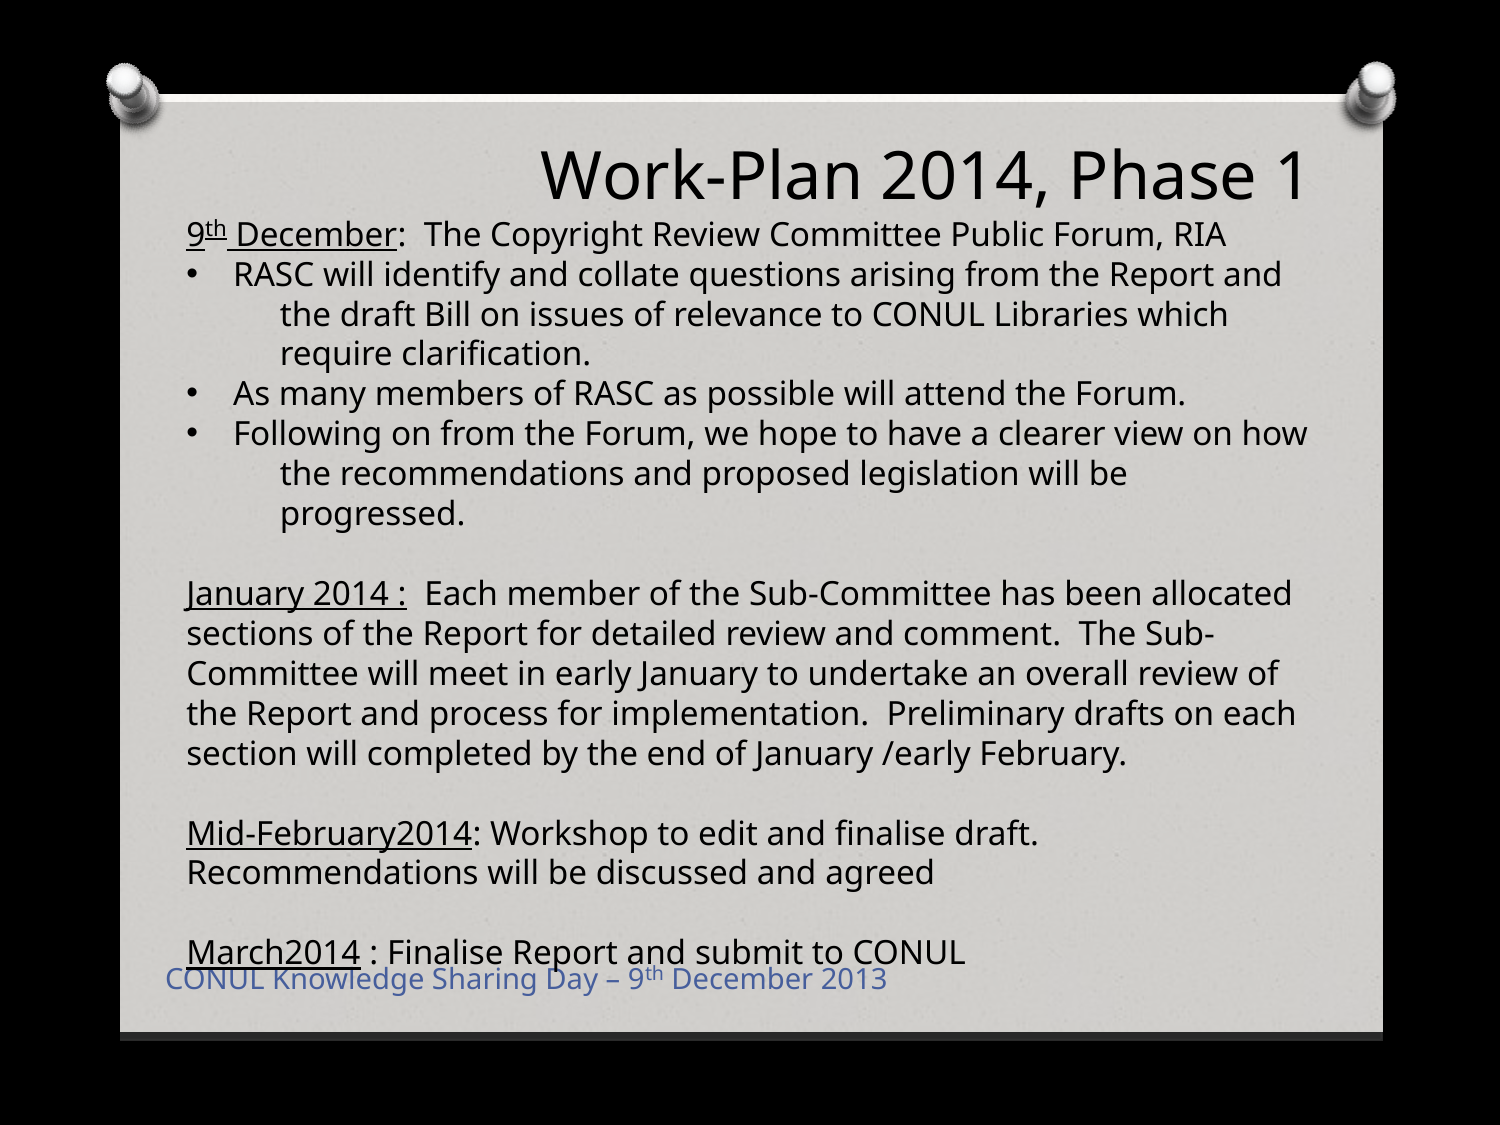

Work-Plan 2014, Phase 1
9th December: The Copyright Review Committee Public Forum, RIA
RASC will identify and collate questions arising from the Report and the draft Bill on issues of relevance to CONUL Libraries which require clarification.
As many members of RASC as possible will attend the Forum.
Following on from the Forum, we hope to have a clearer view on how the recommendations and proposed legislation will be progressed.
January 2014 : Each member of the Sub-Committee has been allocated sections of the Report for detailed review and comment. The Sub-Committee will meet in early January to undertake an overall review of the Report and process for implementation. Preliminary drafts on each section will completed by the end of January /early February.
Mid-February2014: Workshop to edit and finalise draft. Recommendations will be discussed and agreed
March2014 : Finalise Report and submit to CONUL
CONUL Knowledge Sharing Day – 9th December 2013